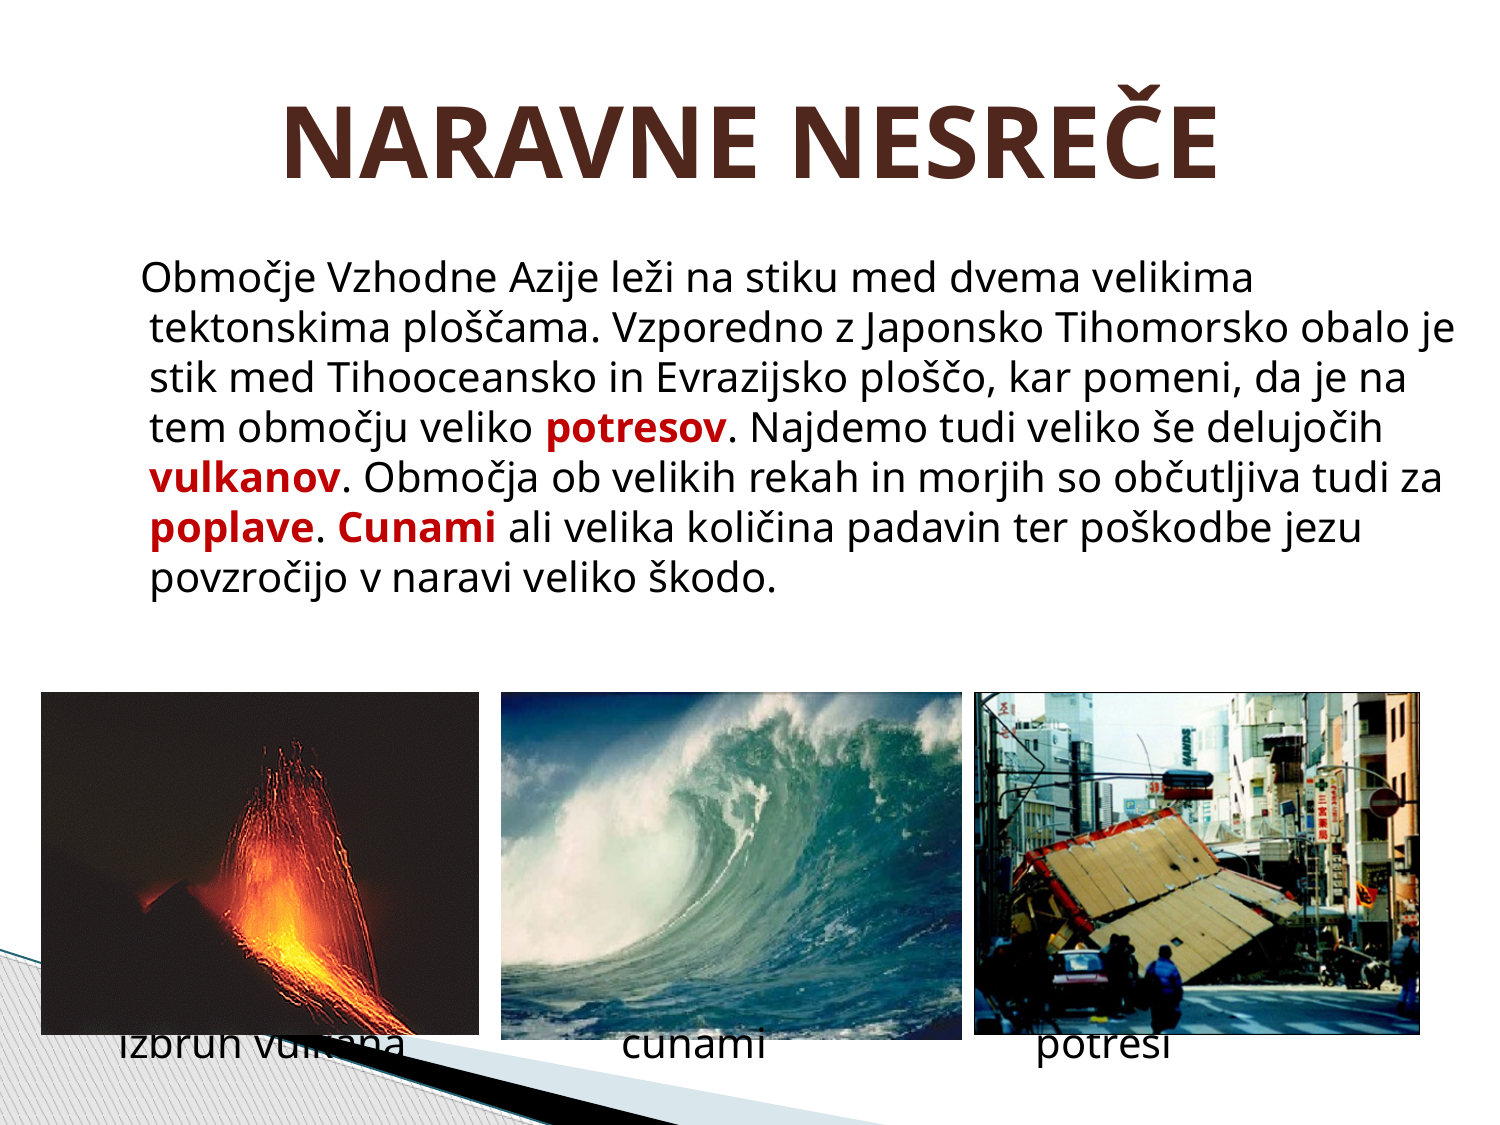

NARAVNE NESREČE
# Območje Vzhodne Azije leži na stiku med dvema velikima tektonskima ploščama. Vzporedno z Japonsko Tihomorsko obalo je stik med Tihooceansko in Evrazijsko ploščo, kar pomeni, da je na tem območju veliko potresov. Najdemo tudi veliko še delujočih vulkanov. Območja ob velikih rekah in morjih so občutljiva tudi za poplave. Cunami ali velika količina padavin ter poškodbe jezu povzročijo v naravi veliko škodo.
 izbruh vulkana cunami potresi